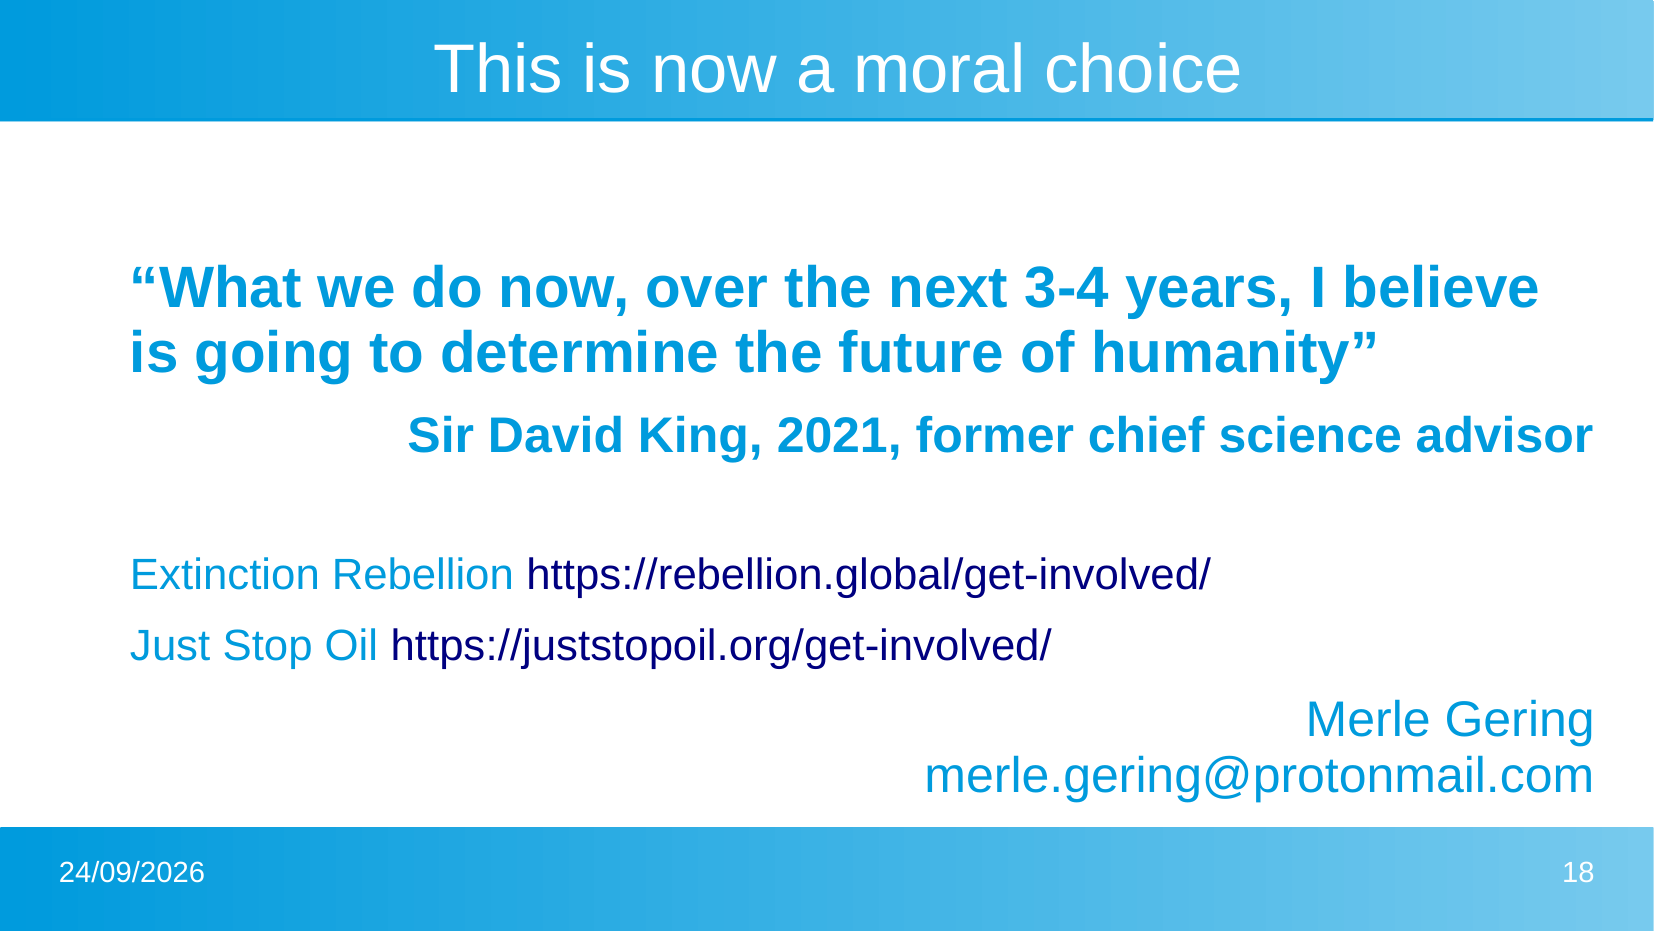

# This is now a moral choice
“What we do now, over the next 3-4 years, I believe is going to determine the future of humanity”
Sir David King, 2021, former chief science advisor
Extinction Rebellion https://rebellion.global/get-involved/
Just Stop Oil https://juststopoil.org/get-involved/
Merle Gering
merle.gering@protonmail.com
18